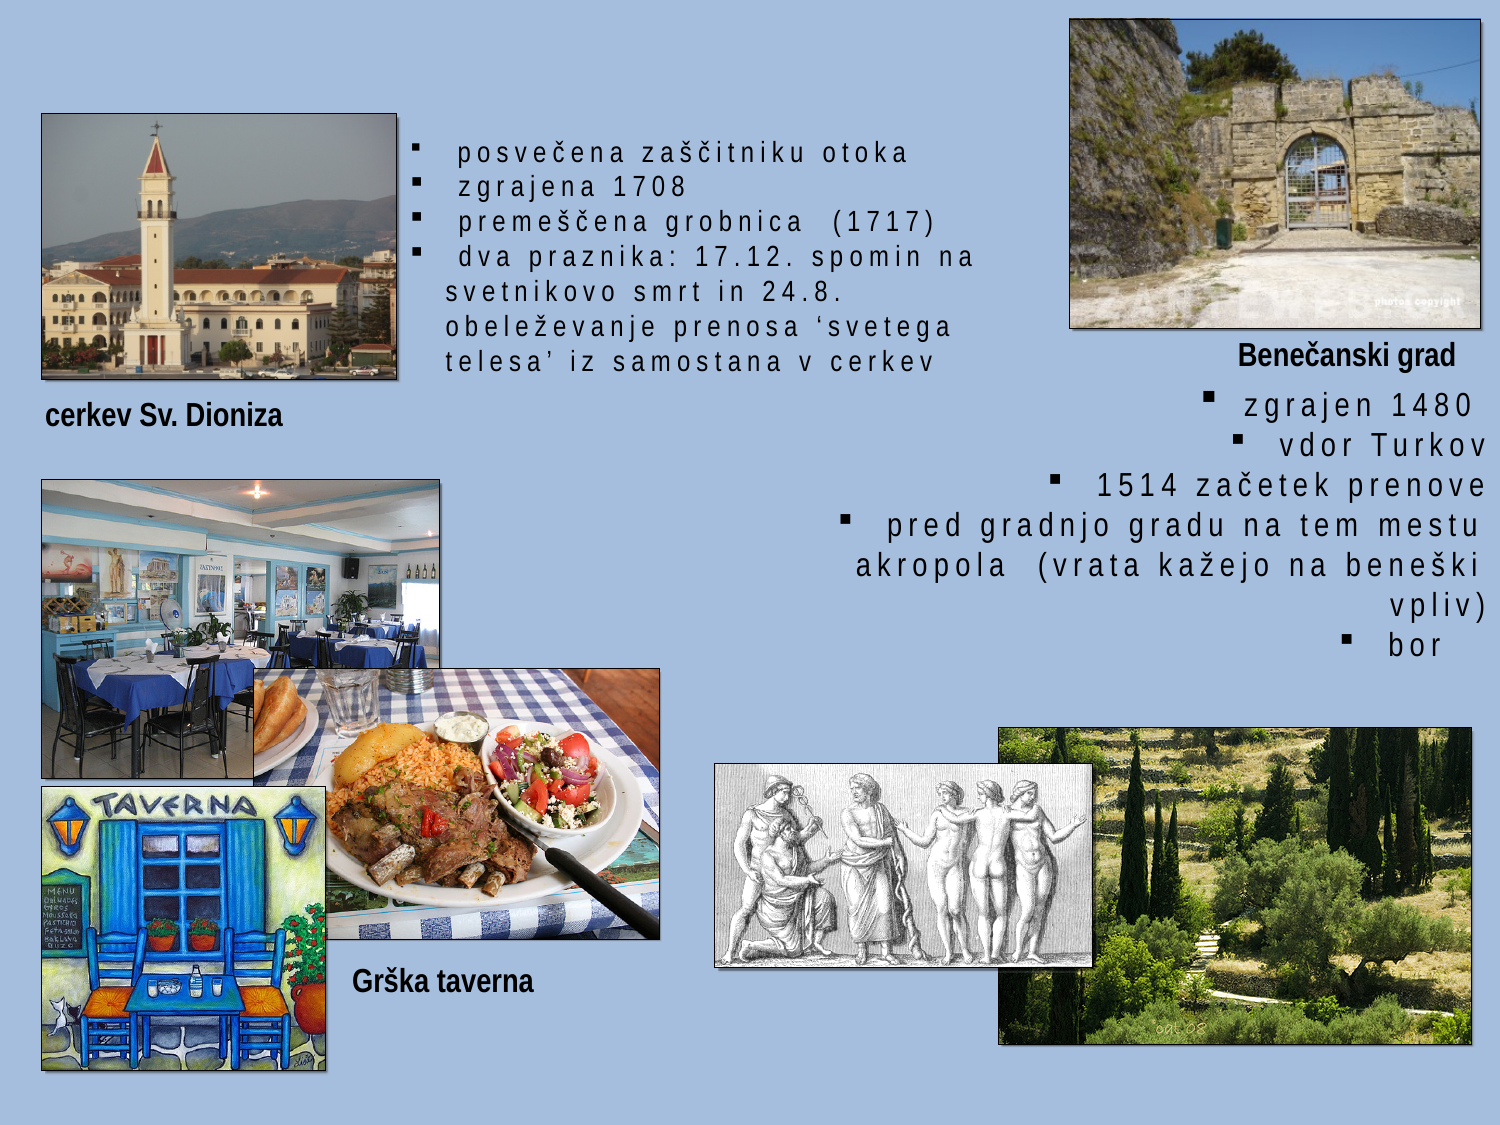

posvečena zaščitniku otoka
 zgrajena 1708
 premeščena grobnica (1717)
 dva praznika: 17.12. spomin na svetnikovo smrt in 24.8. obeleževanje prenosa ‘svetega telesa’ iz samostana v cerkev
Benečanski grad
 zgrajen 1480
 vdor Turkov
 1514 začetek prenove
 pred gradnjo gradu na tem mestu akropola (vrata kažejo na beneški vpliv)
 bor
cerkev Sv. Dioniza
Grška taverna